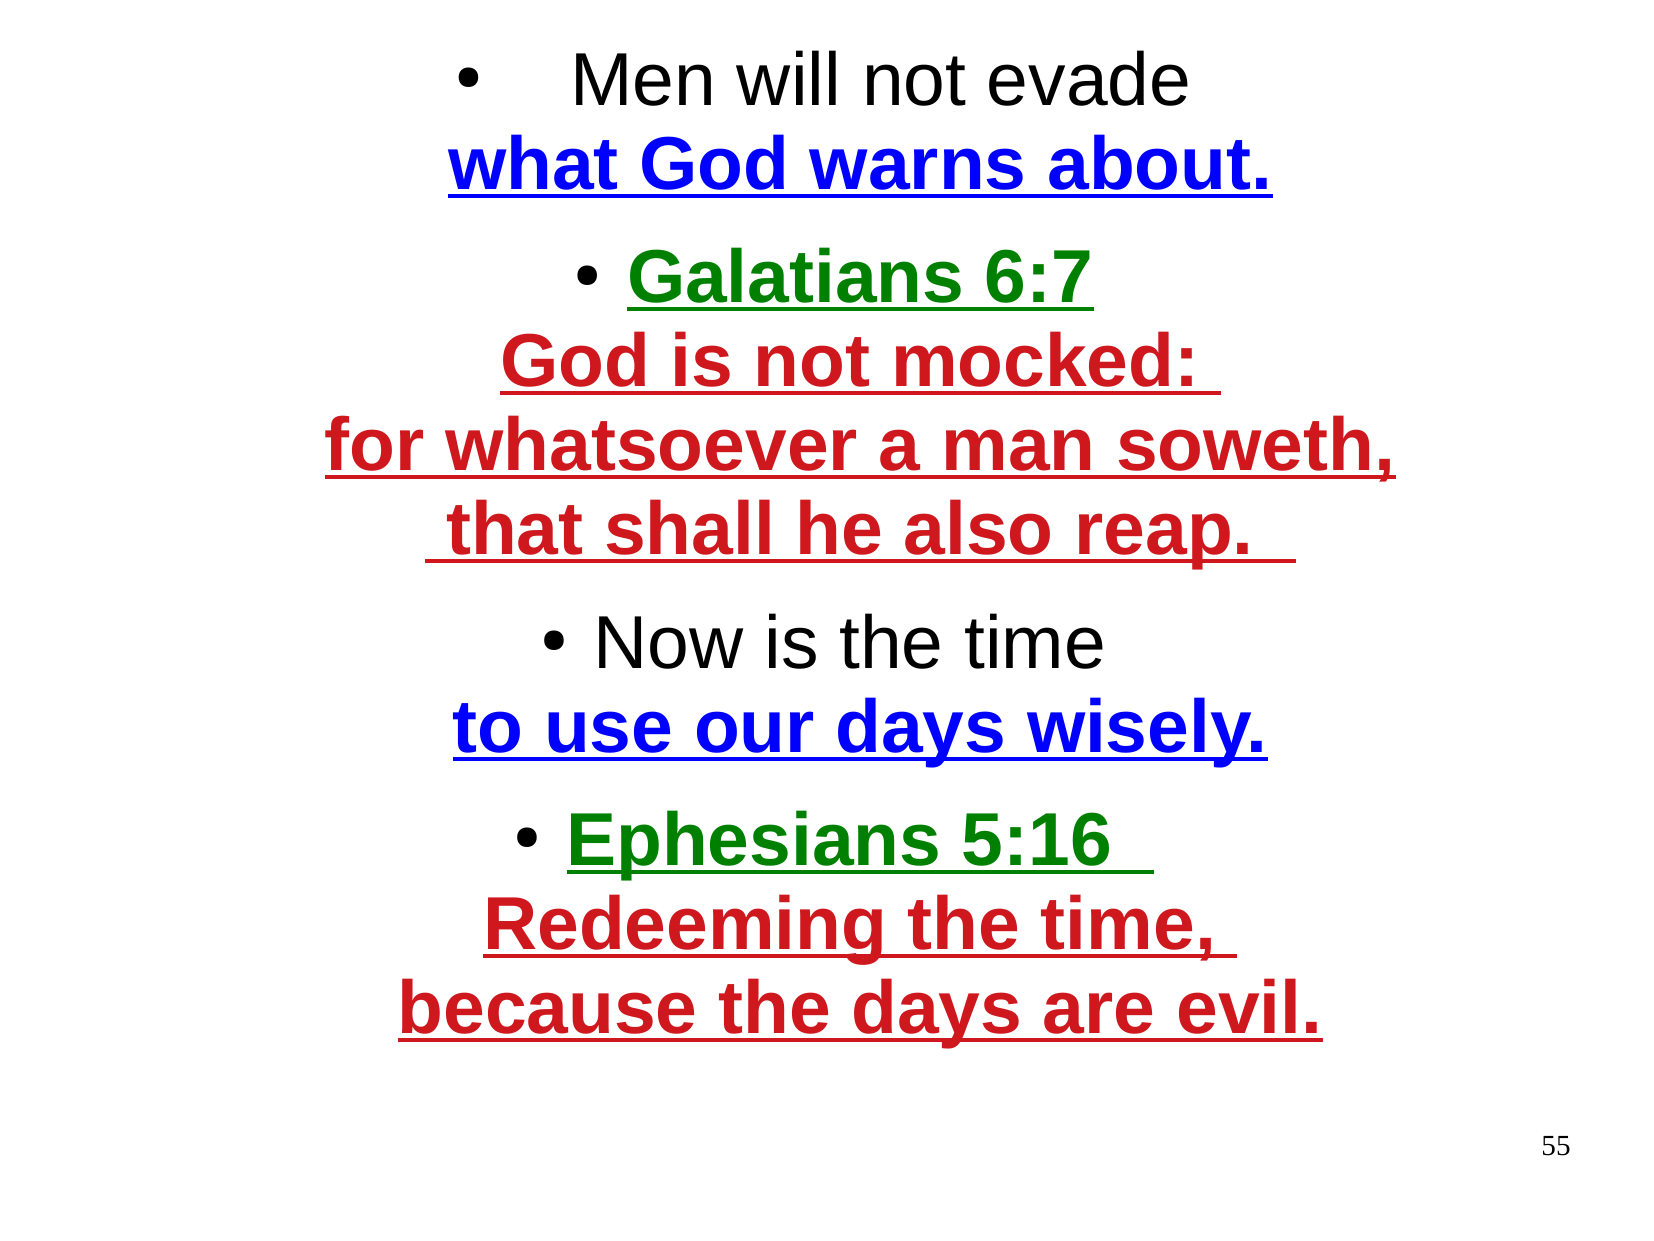

# Men will not evade what God warns about.
Galatians 6:7
God is not mocked:
for whatsoever a man soweth,
 that shall he also reap.
Now is the time
to use our days wisely.
Ephesians 5:16 
Redeeming the time,
because the days are evil.
55